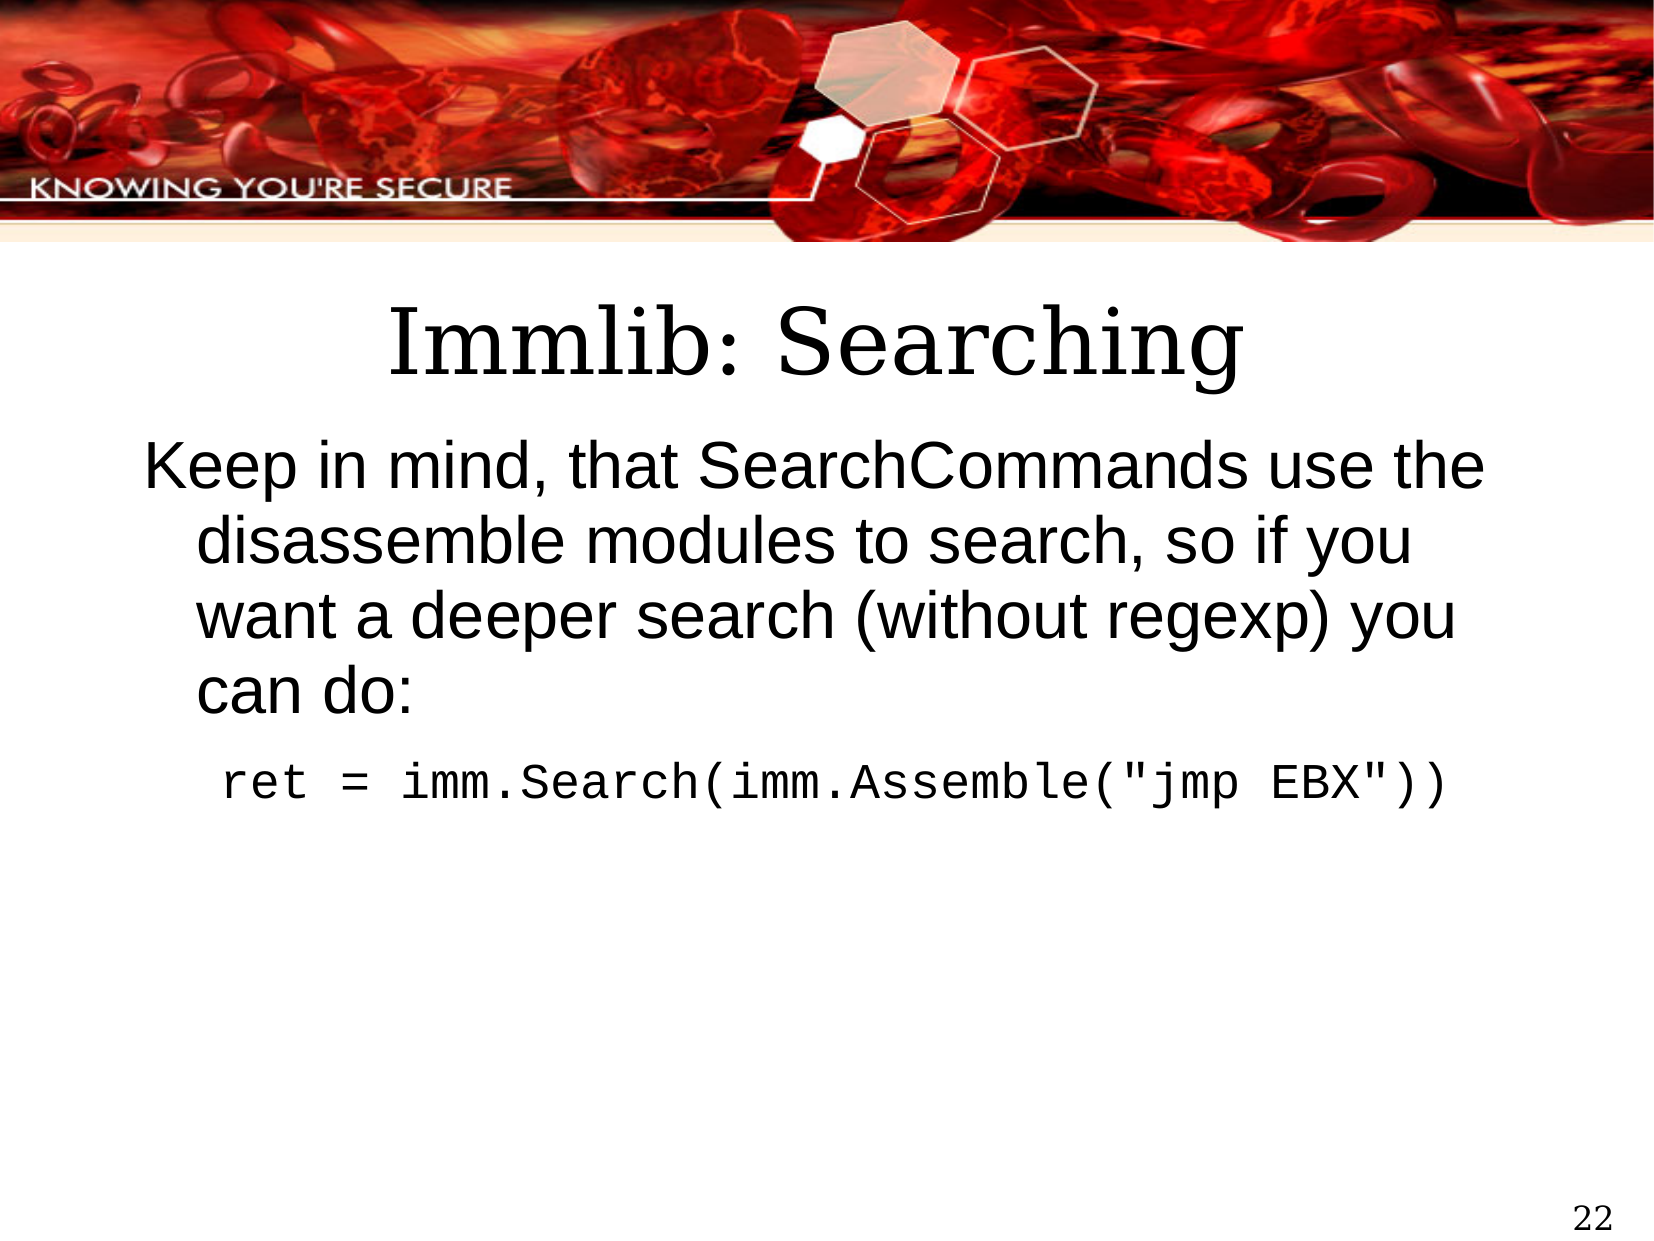

# Immlib: Searching
Keep in mind, that SearchCommands use the disassemble modules to search, so if you want a deeper search (without regexp) you can do:
ret = imm.Search(imm.Assemble("jmp EBX"))